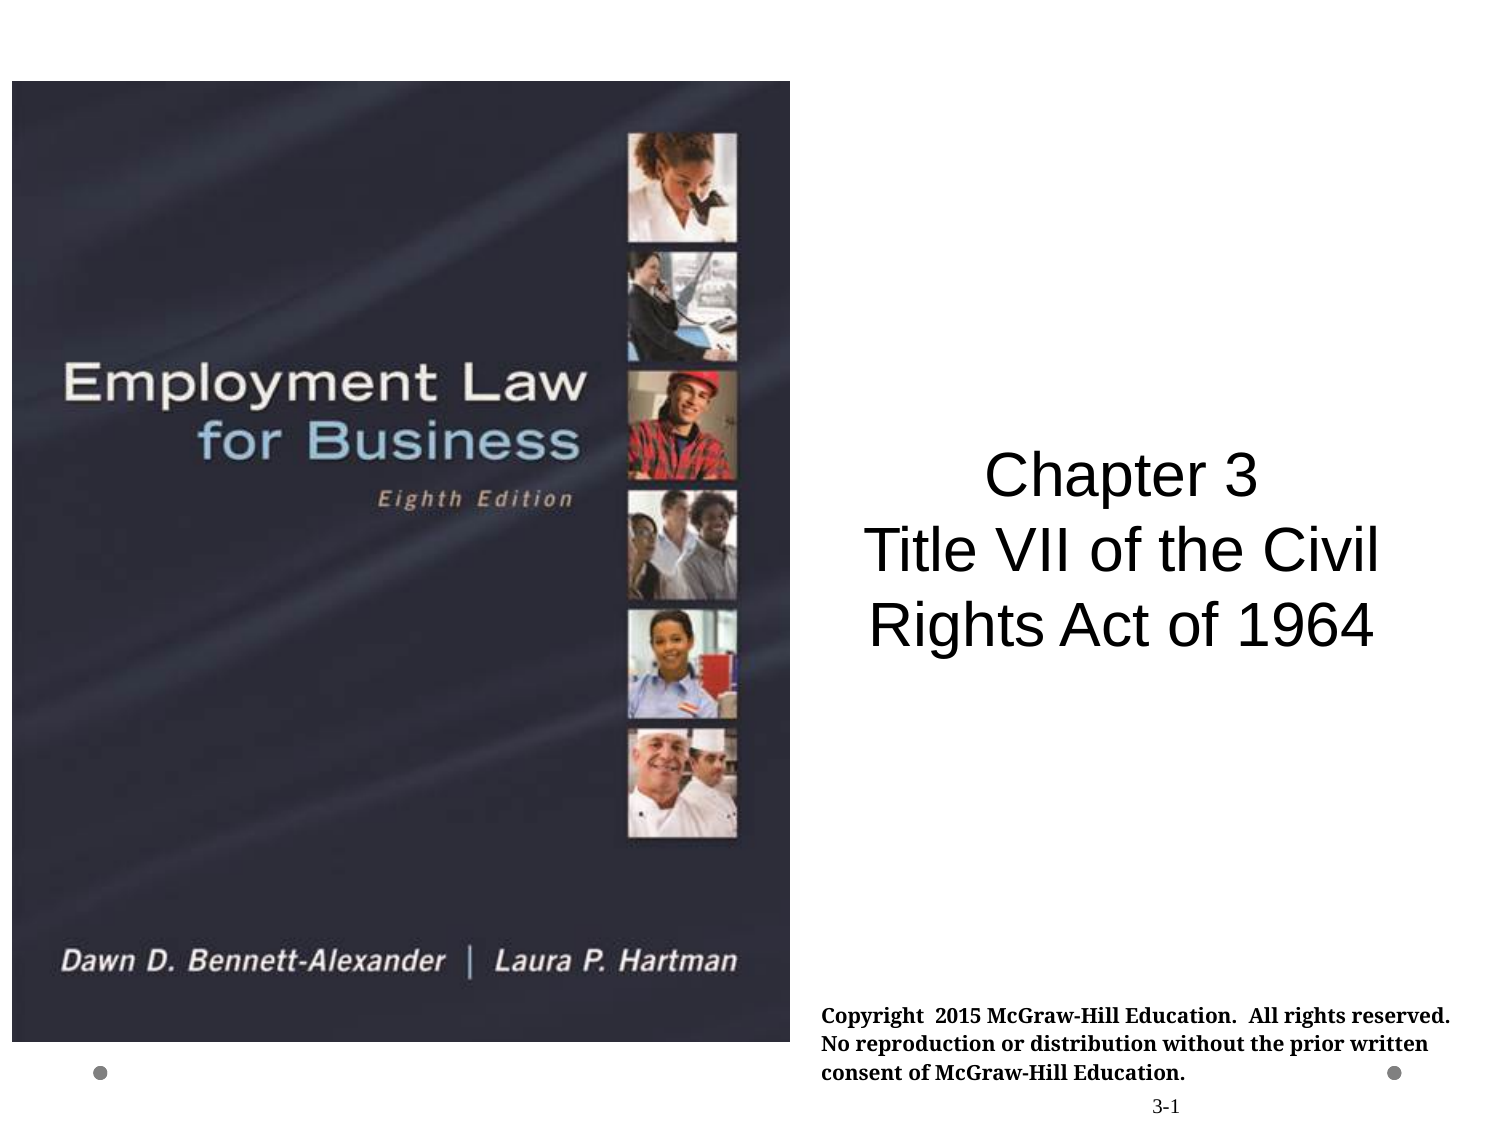

# Chapter 3 Title VII of the Civil Rights Act of 1964
Copyright  2015 McGraw-Hill Education.  All rights reserved.  No reproduction or distribution without the prior written consent of McGraw-Hill Education.